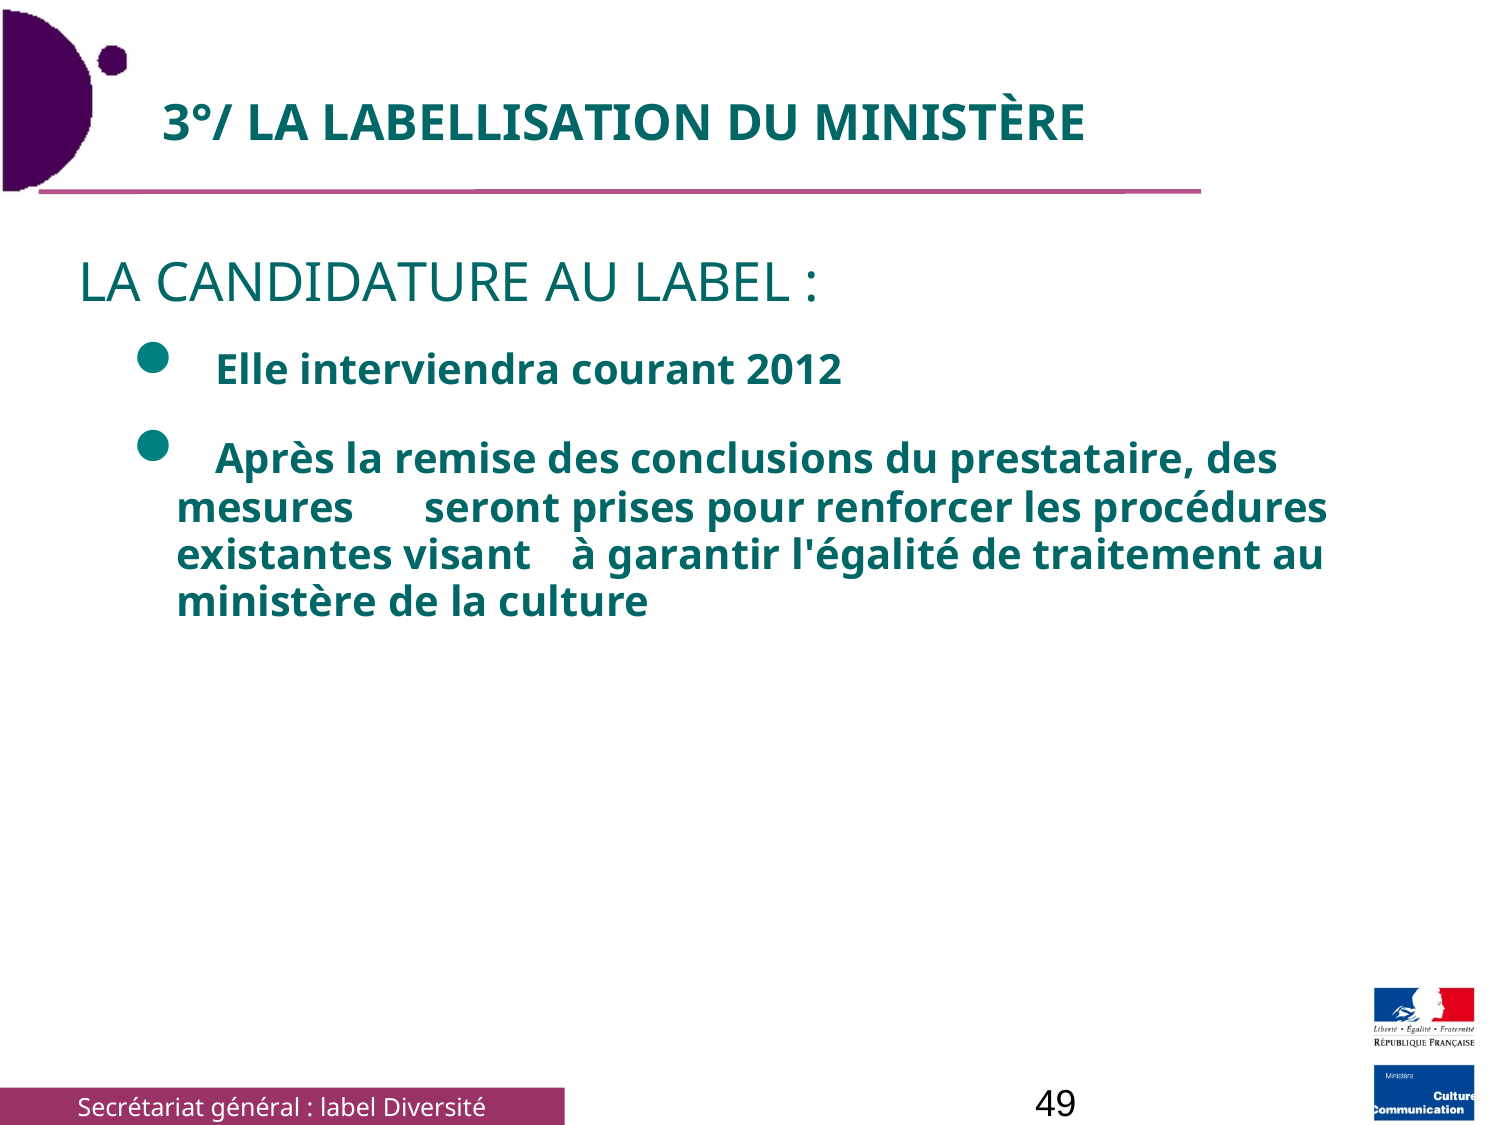

3°/ LA LABELLISATION DU MINISTÈRE
LA CANDIDATURE AU LABEL :
 Elle interviendra courant 2012
 Après la remise des conclusions du prestataire, des mesures 	 seront prises pour renforcer les procédures existantes visant 	 à garantir l'égalité de traitement au ministère de la culture